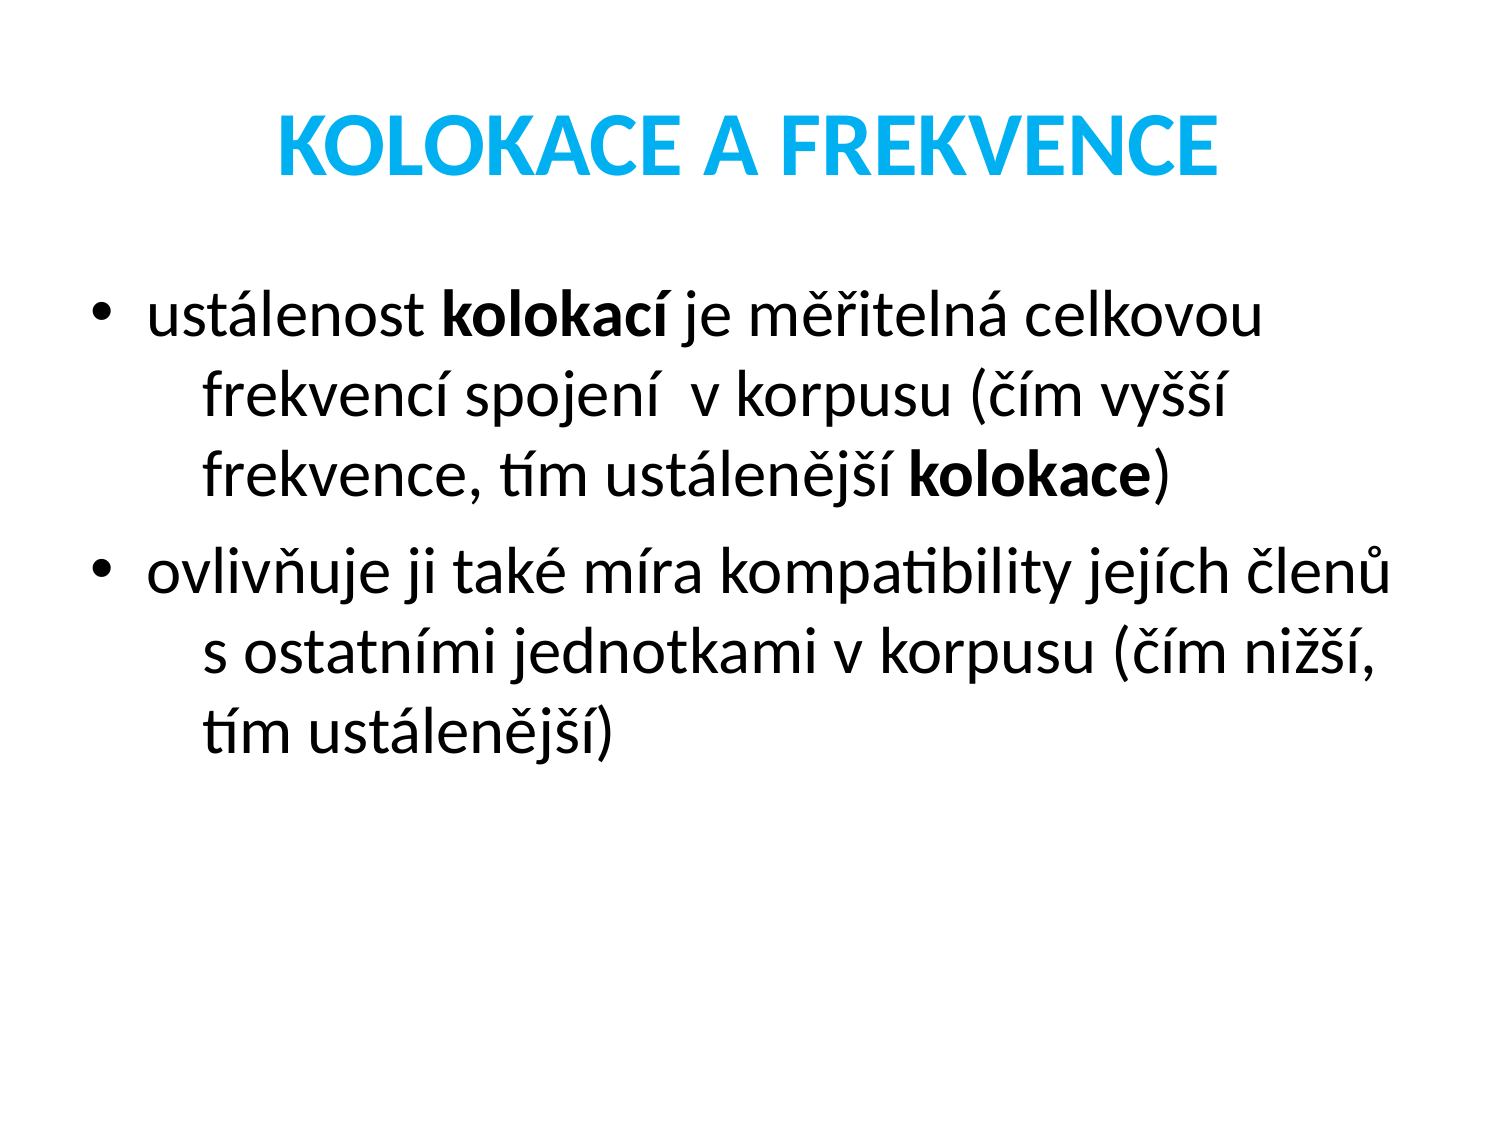

# KOLOKACE A FREKVENCE
ustálenost kolokací je měřitelná celkovou frekvencí spojení  v korpusu (čím vyšší frekvence, tím ustálenější kolokace)
ovlivňuje ji také míra kompatibility jejích členů s ostatními jednotkami v korpusu (čím nižší, tím ustálenější)